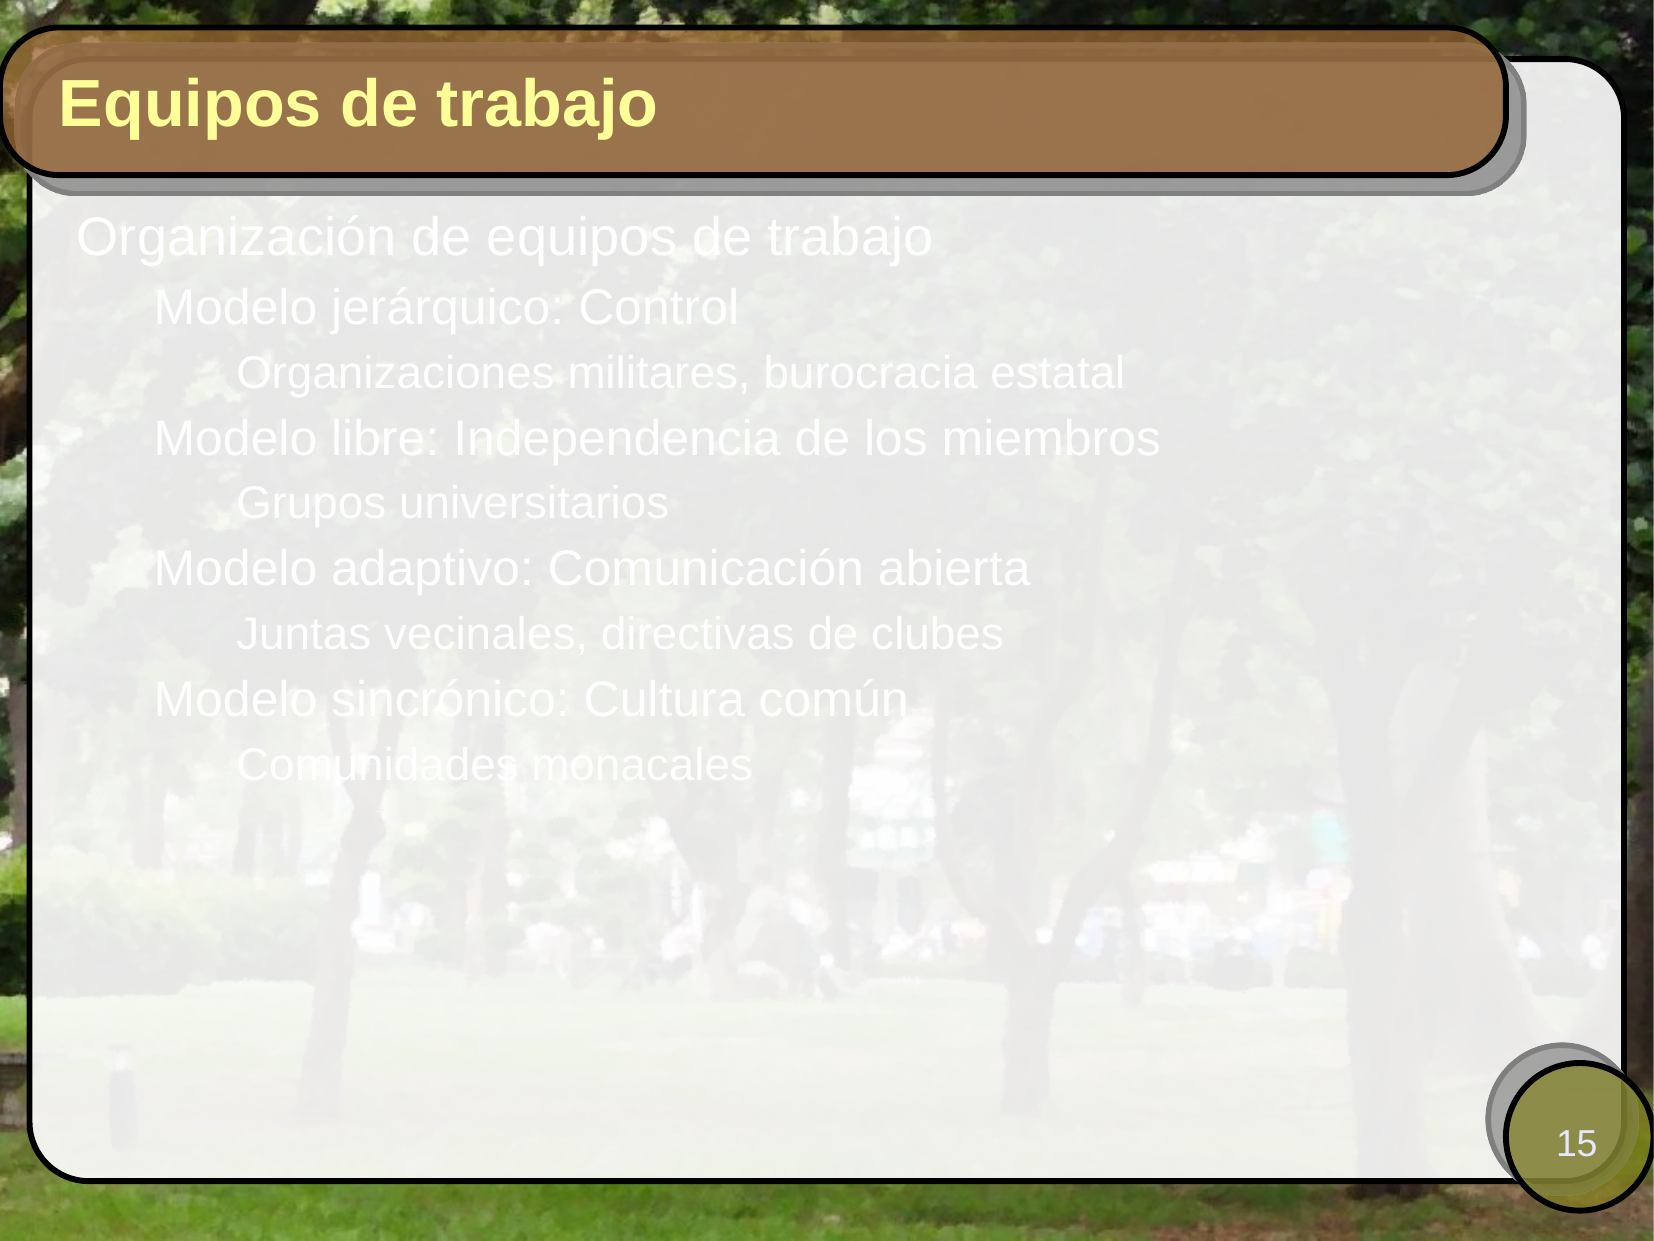

# Equipos de trabajo
Organización de equipos de trabajo
Modelo jerárquico: Control
Organizaciones militares, burocracia estatal
Modelo libre: Independencia de los miembros
Grupos universitarios
Modelo adaptivo: Comunicación abierta
Juntas vecinales, directivas de clubes
Modelo sincrónico: Cultura común
Comunidades monacales
15